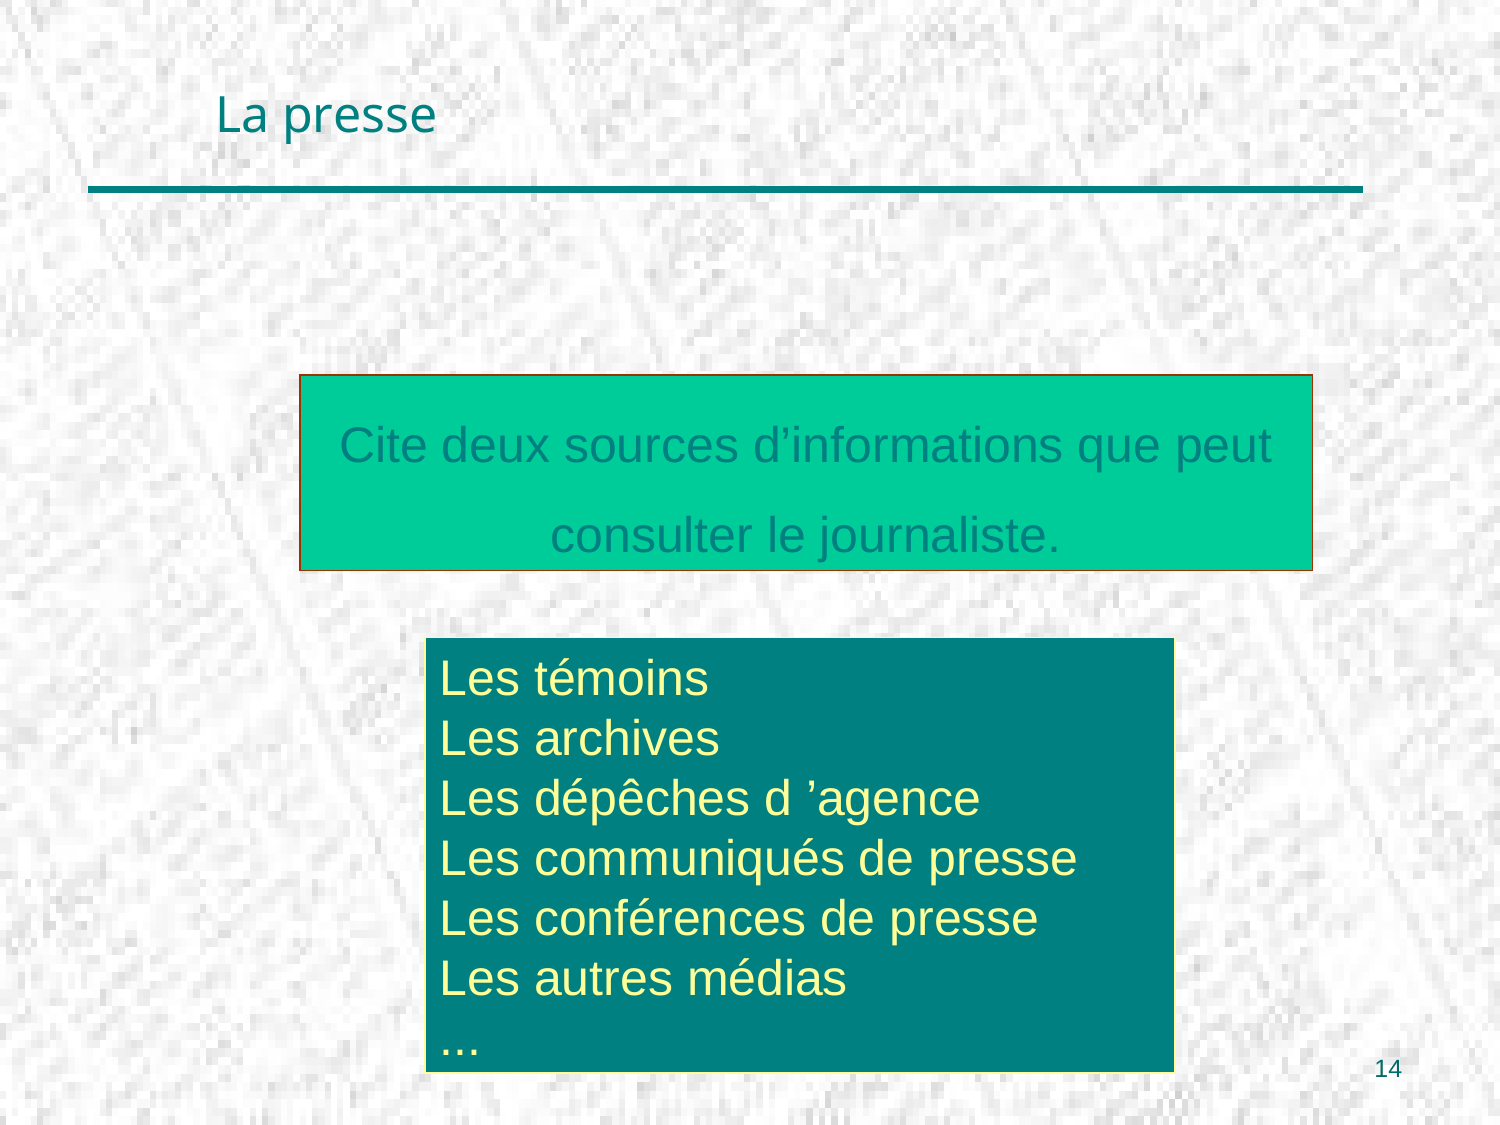

La presse
Cite deux sources d’informations que peut consulter le journaliste.
Les témoins
Les archives
Les dépêches d ’agence
Les communiqués de presse
Les conférences de presse
Les autres médias
...
14